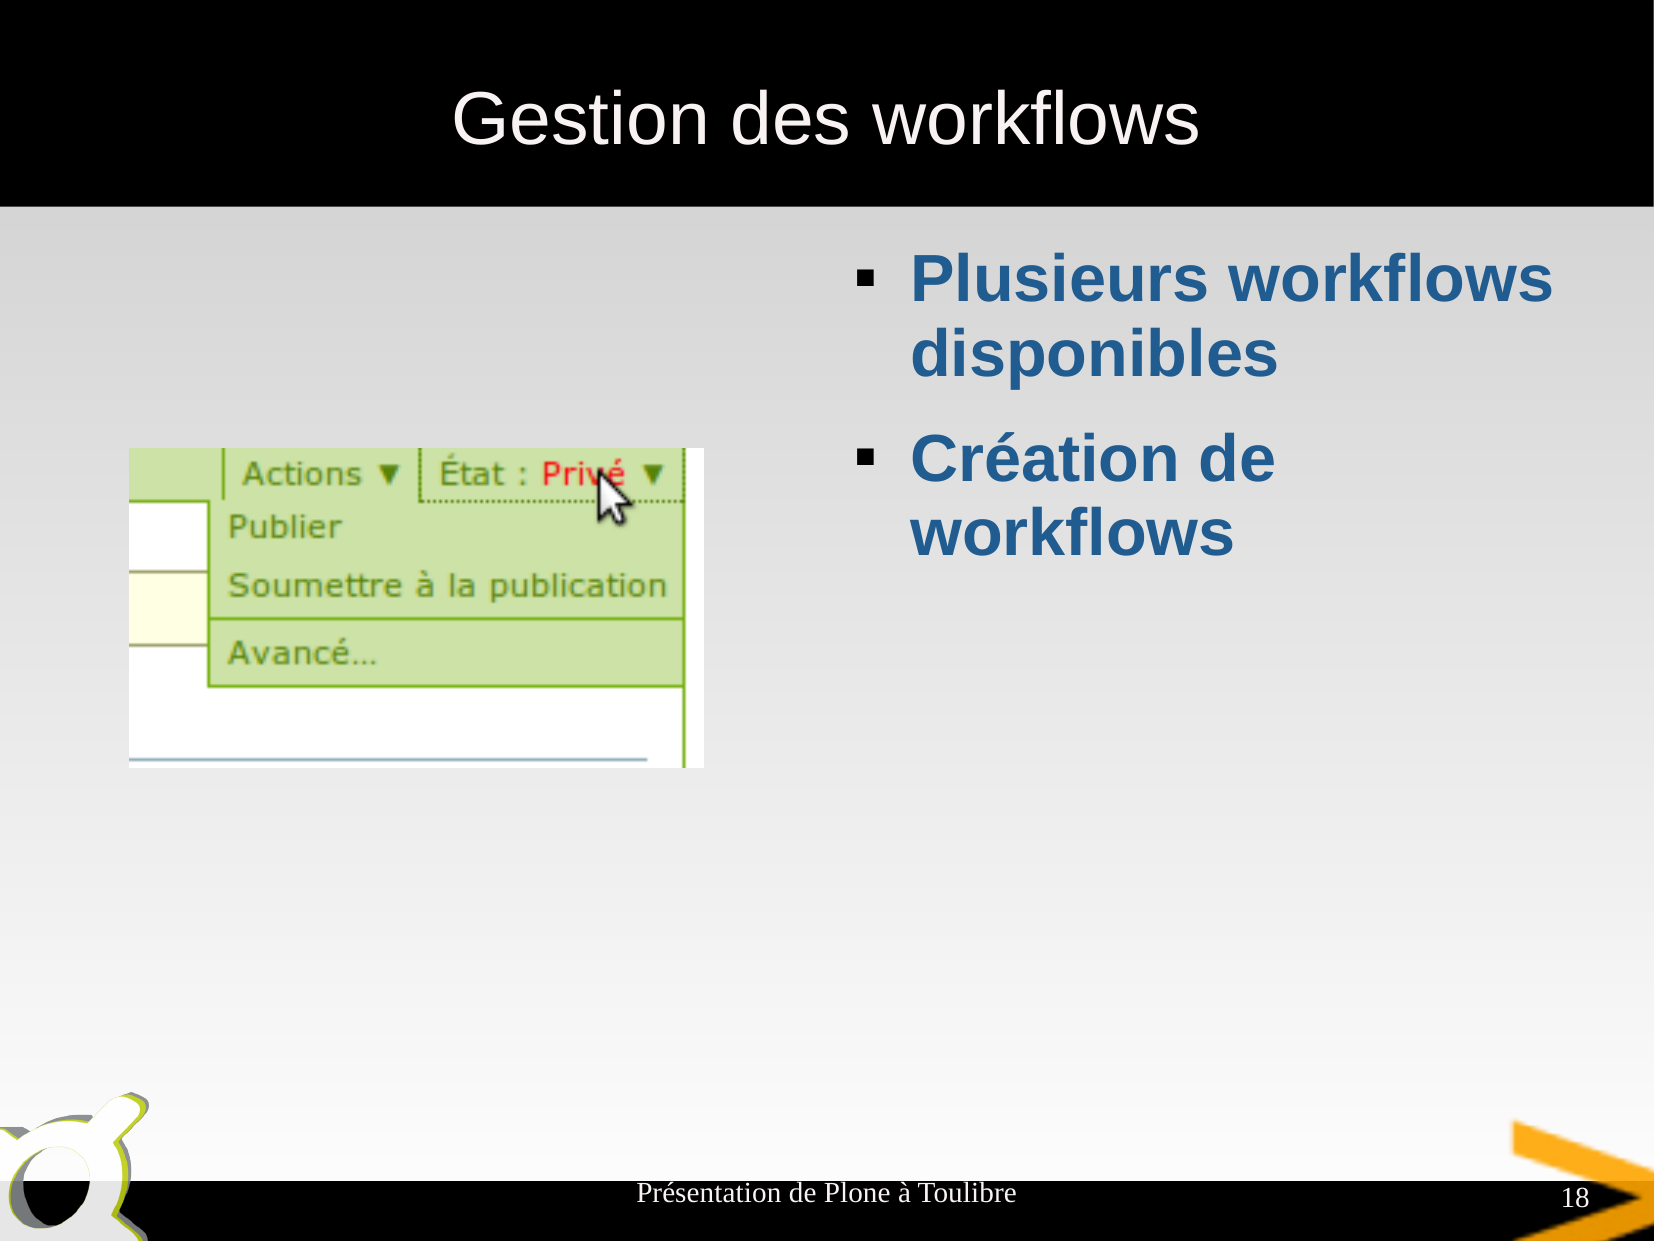

# Gestion des workflows
Plusieurs workflows disponibles
Création de workflows
Présentation de Plone à Toulibre
18